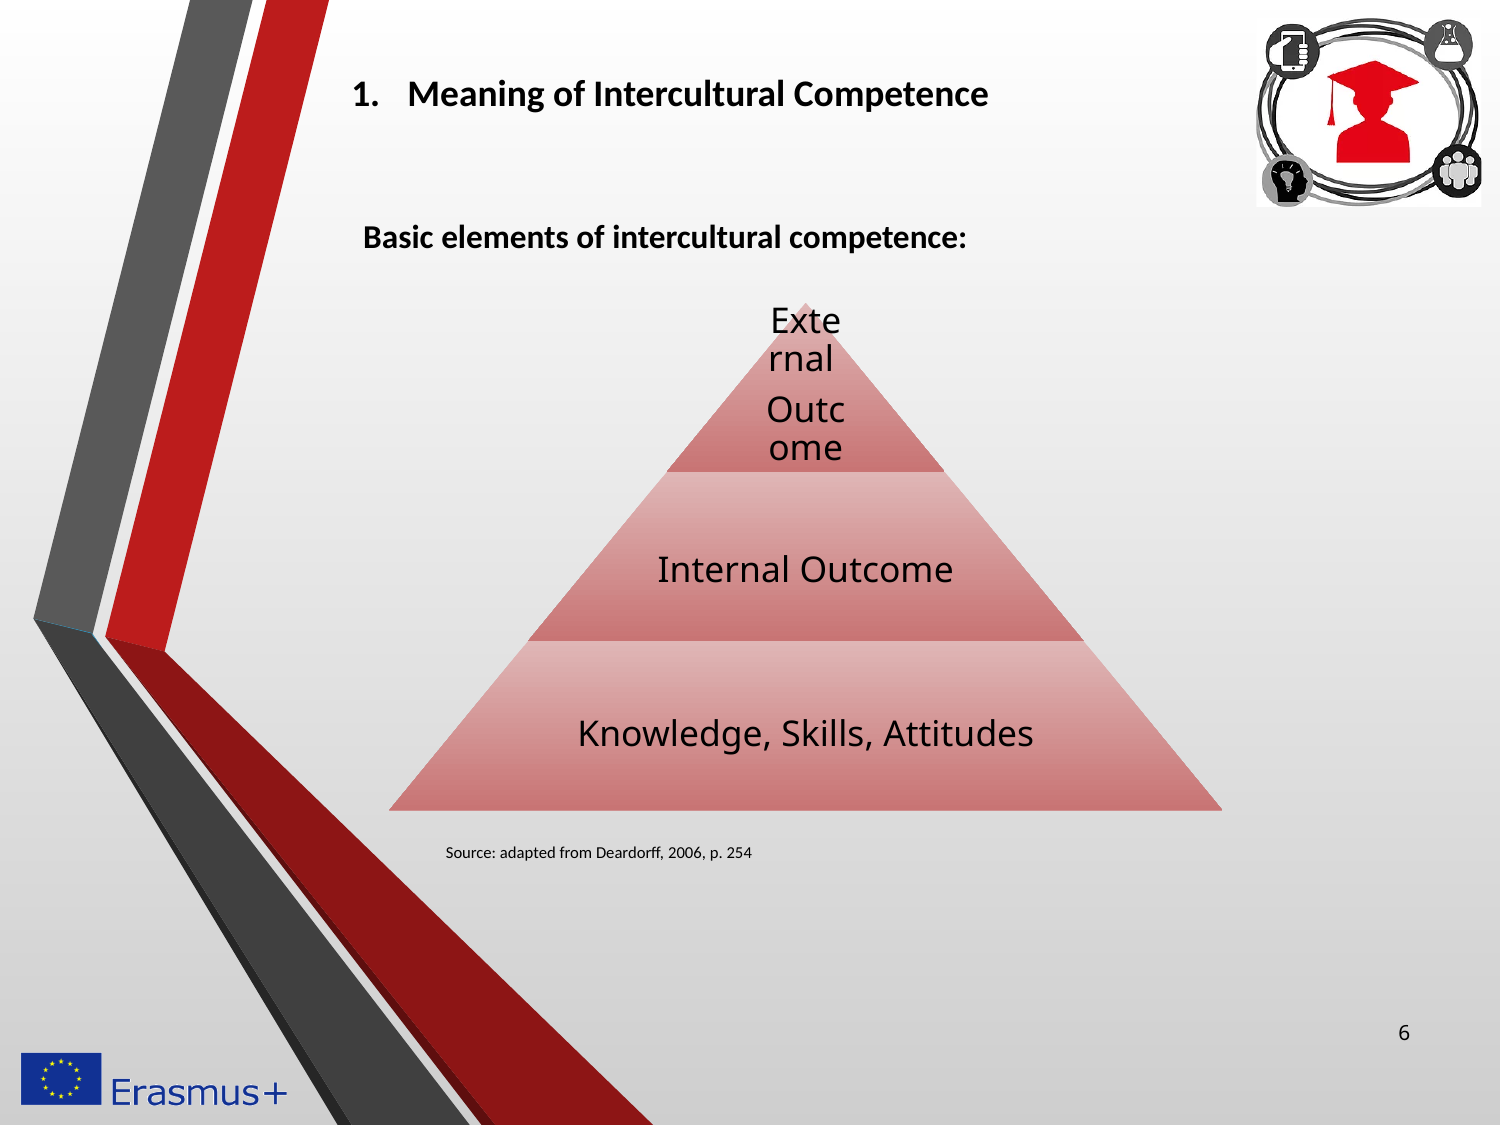

Meaning of Intercultural Competence
Basic elements of intercultural competence:
External
Outcome
Internal Outcome
Knowledge, Skills, Attitudes
Source: adapted from Deardorff, 2006, p. 254